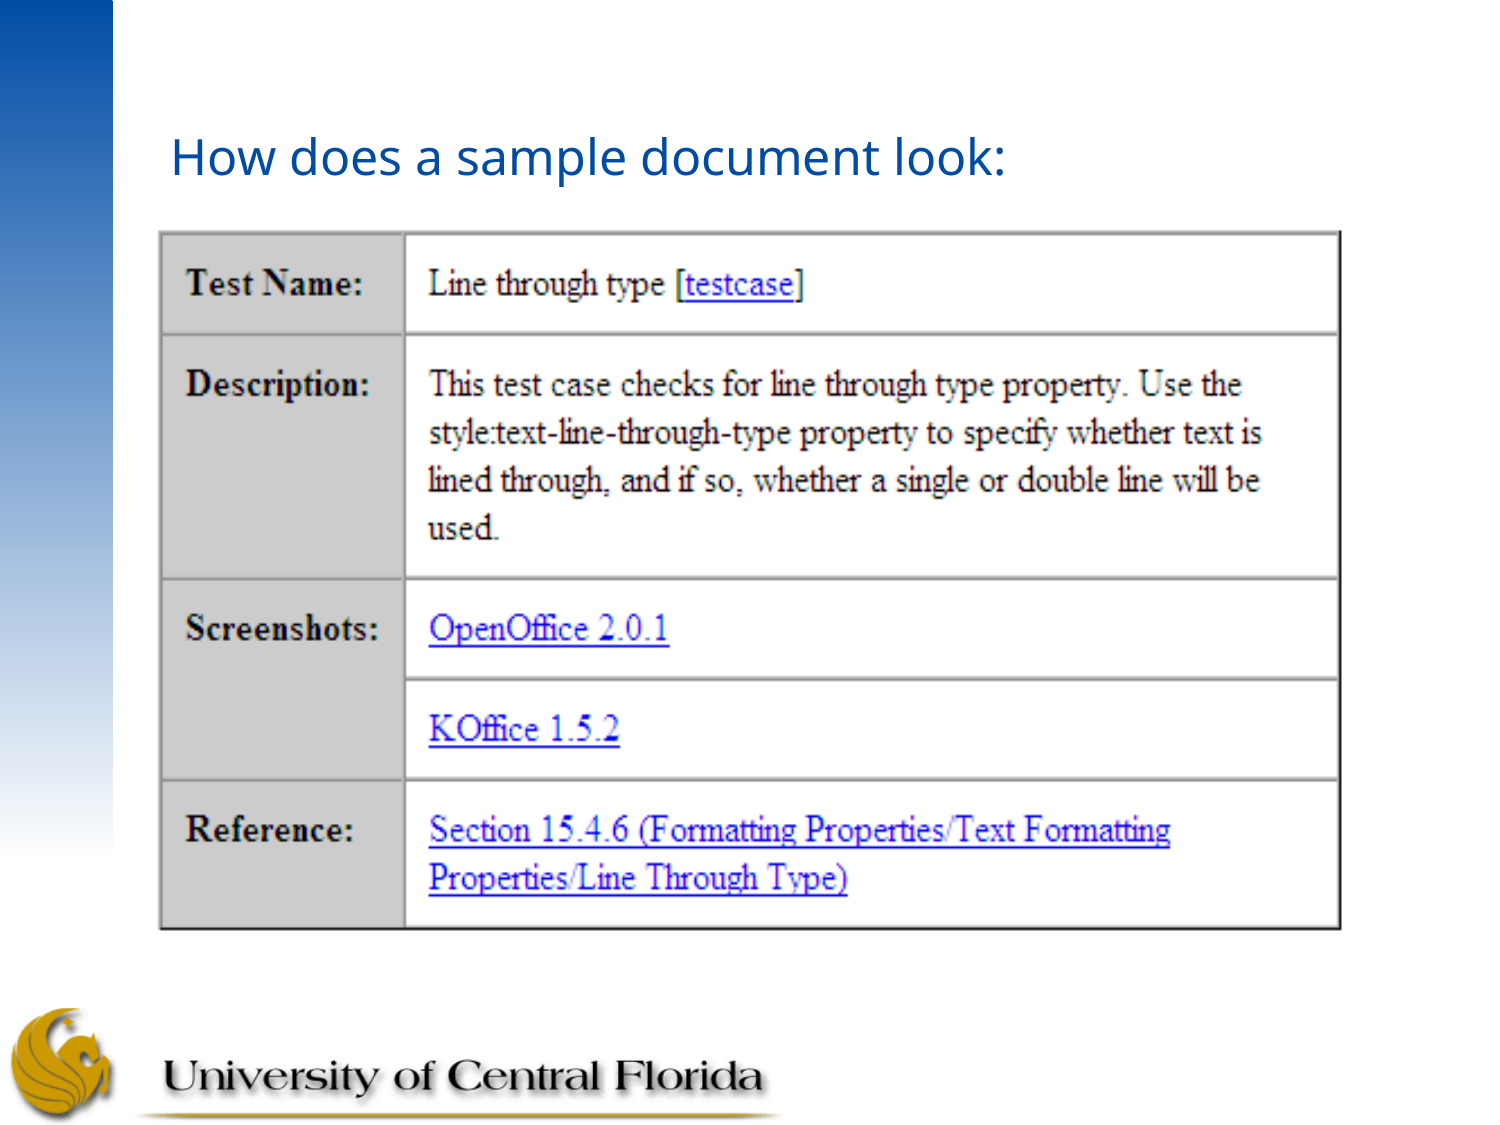

# How does a sample document look: